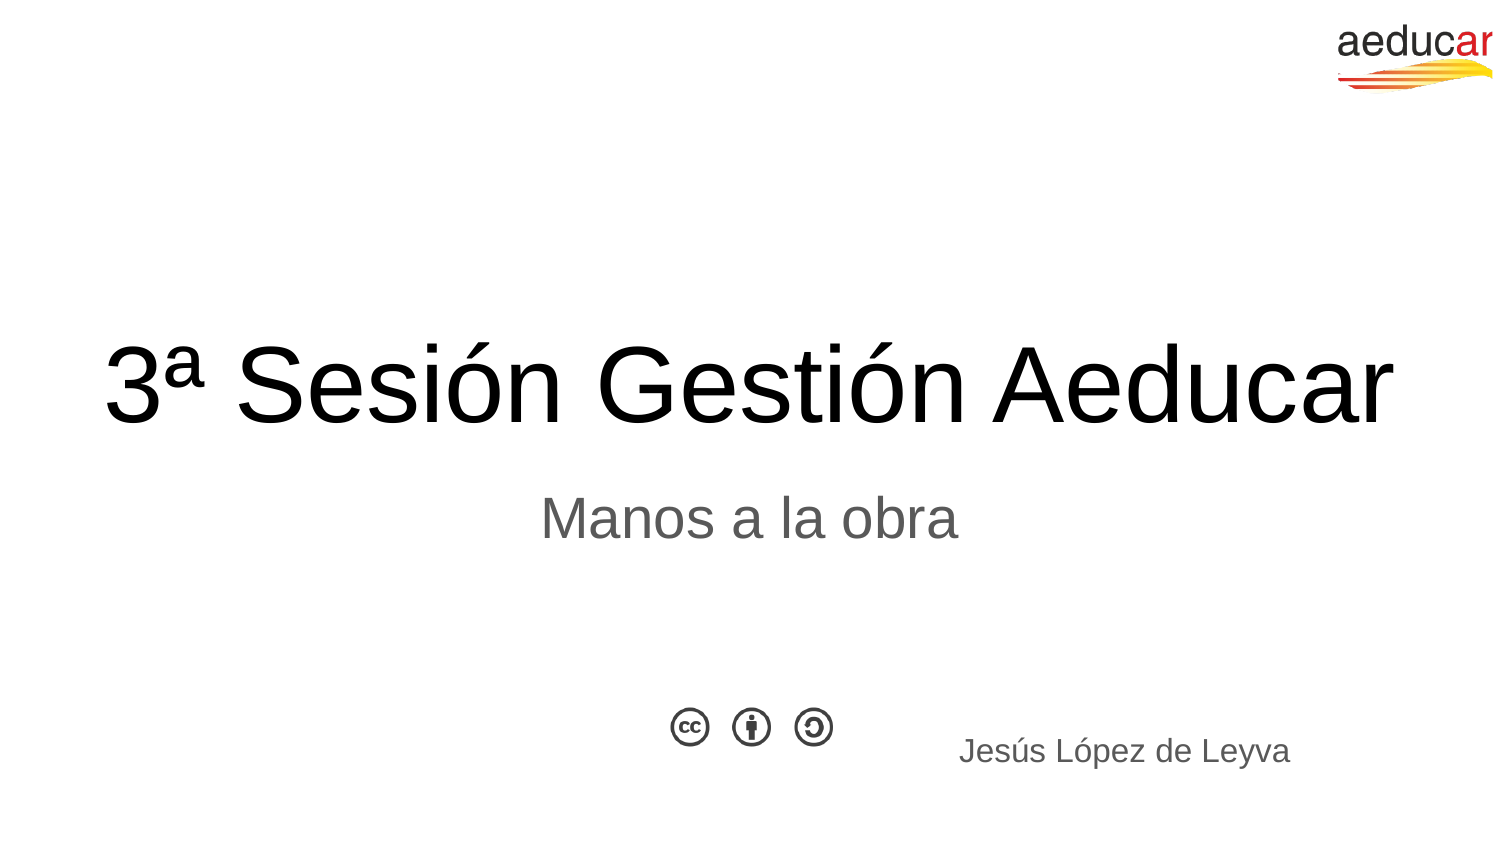

# 3ª Sesión Gestión Aeducar
Manos a la obra
Jesús López de Leyva